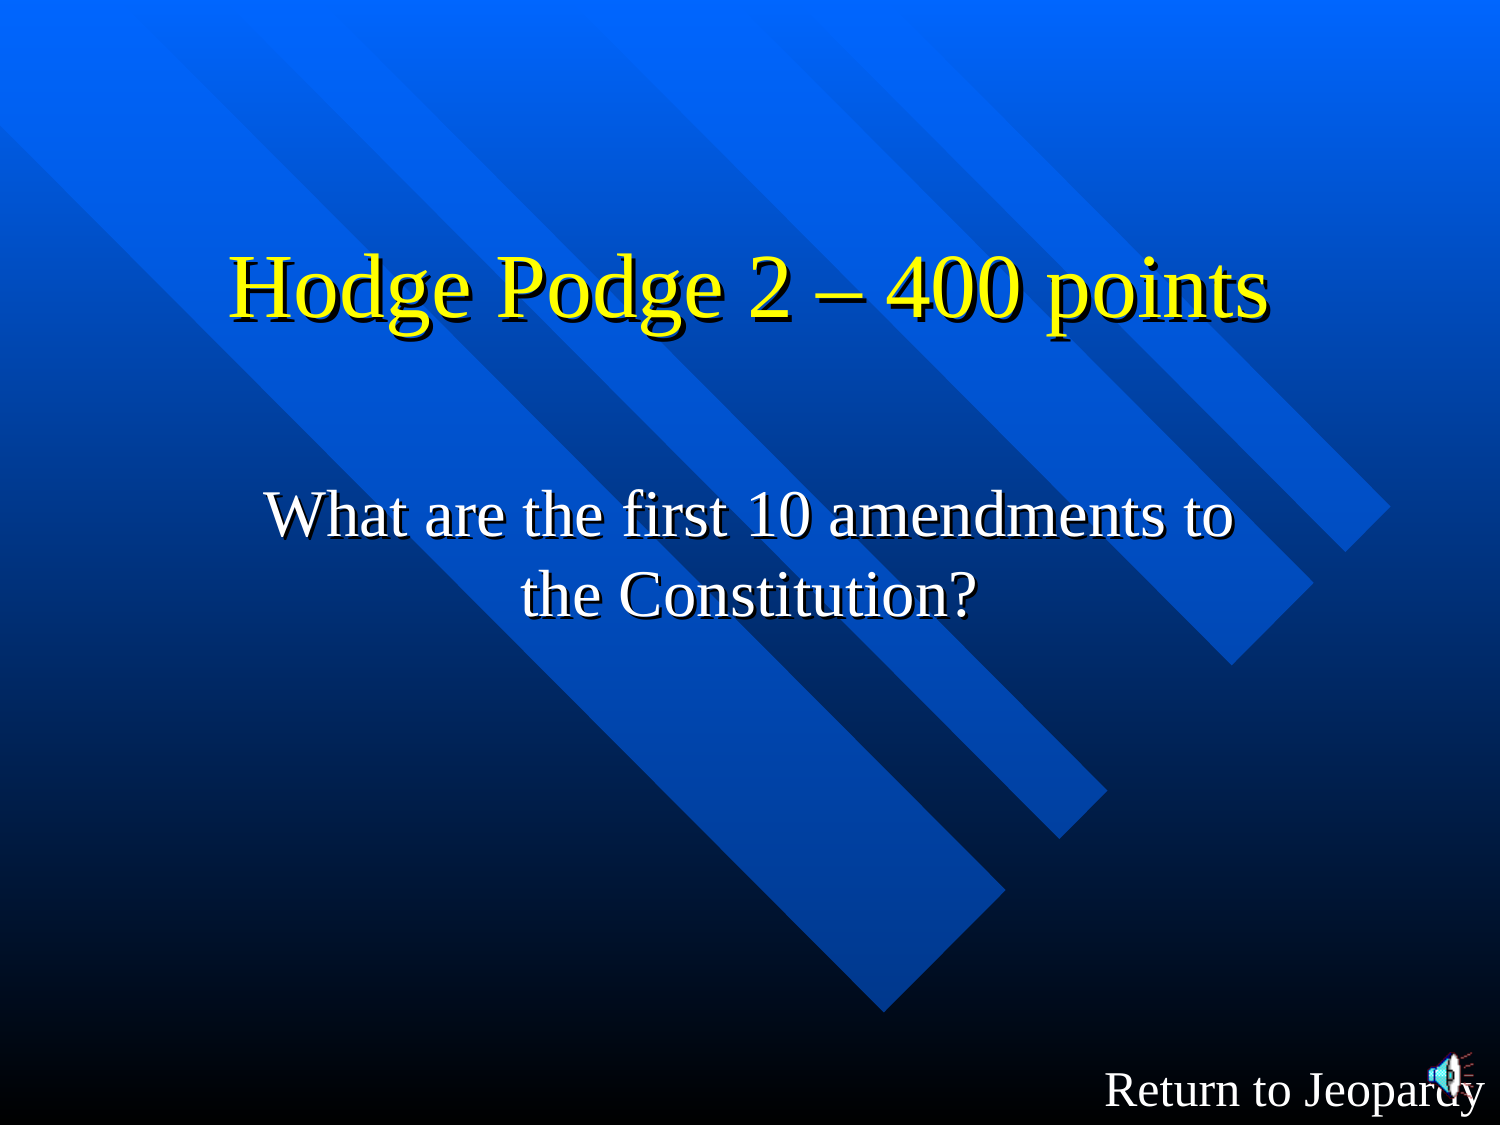

# Hodge Podge 2 – 400 points
What are the first 10 amendments to the Constitution?
Return to Jeopardy